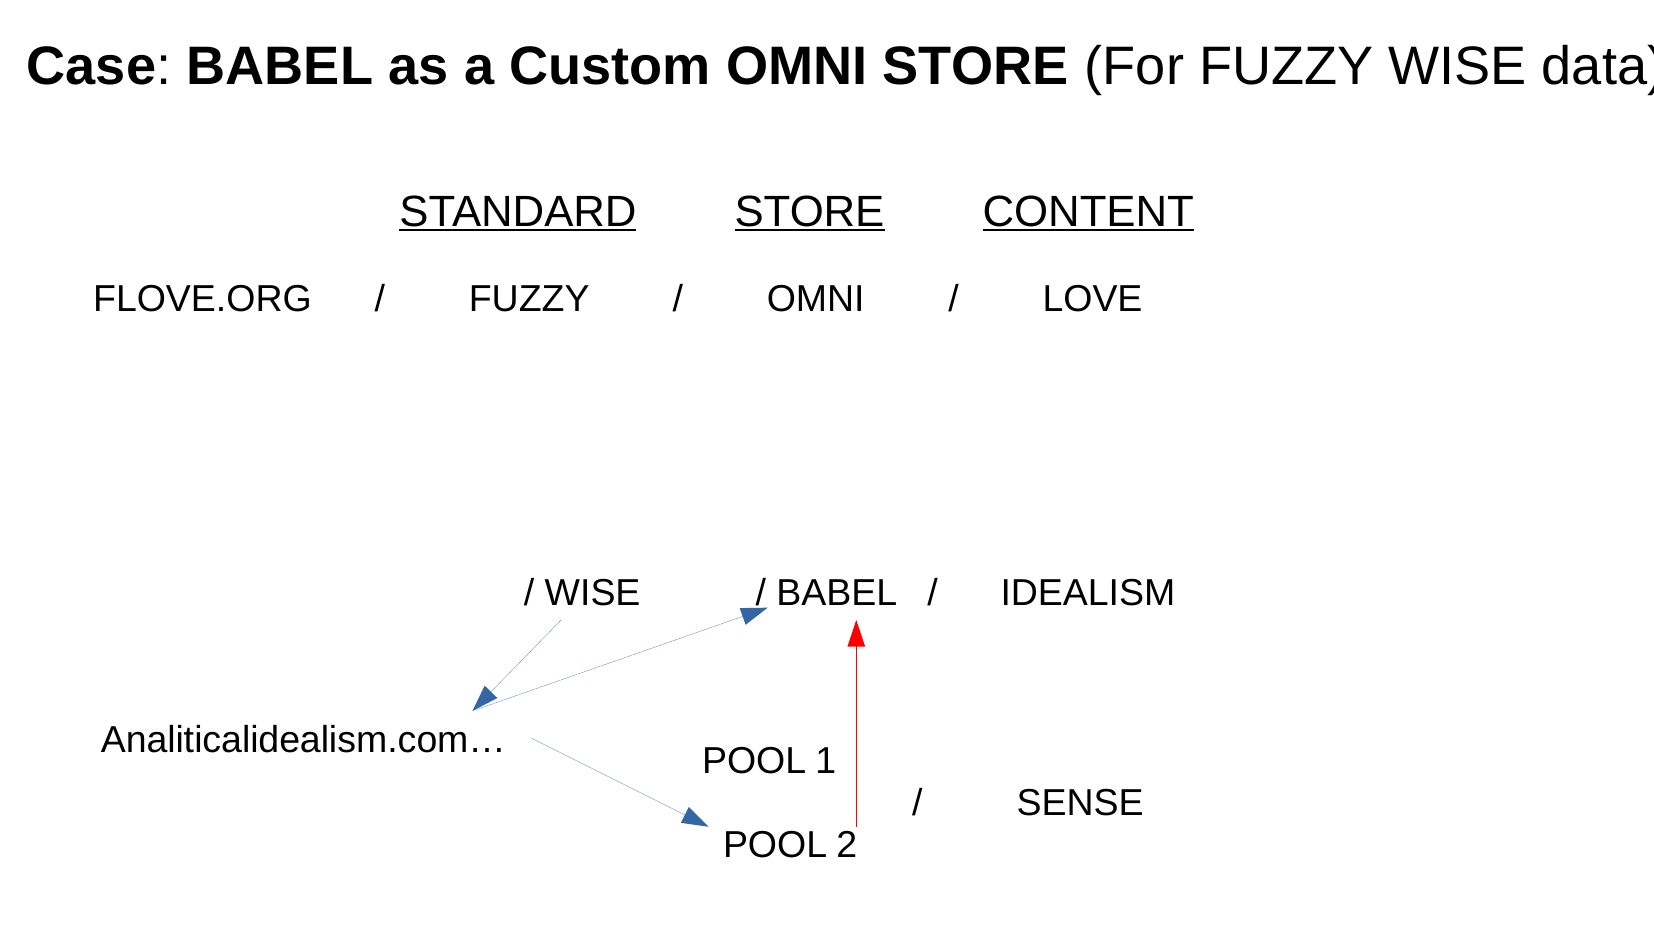

Case: BABEL as a Custom OMNI STORE (For FUZZY WISE data)
 STANDARD STORE CONTENT
FLOVE.ORG / FUZZY / OMNI / LOVE
 / WISE / BABEL / IDEALISM
 POOL 1
 / SENSE
 POOL 2
Analiticalidealism.com…